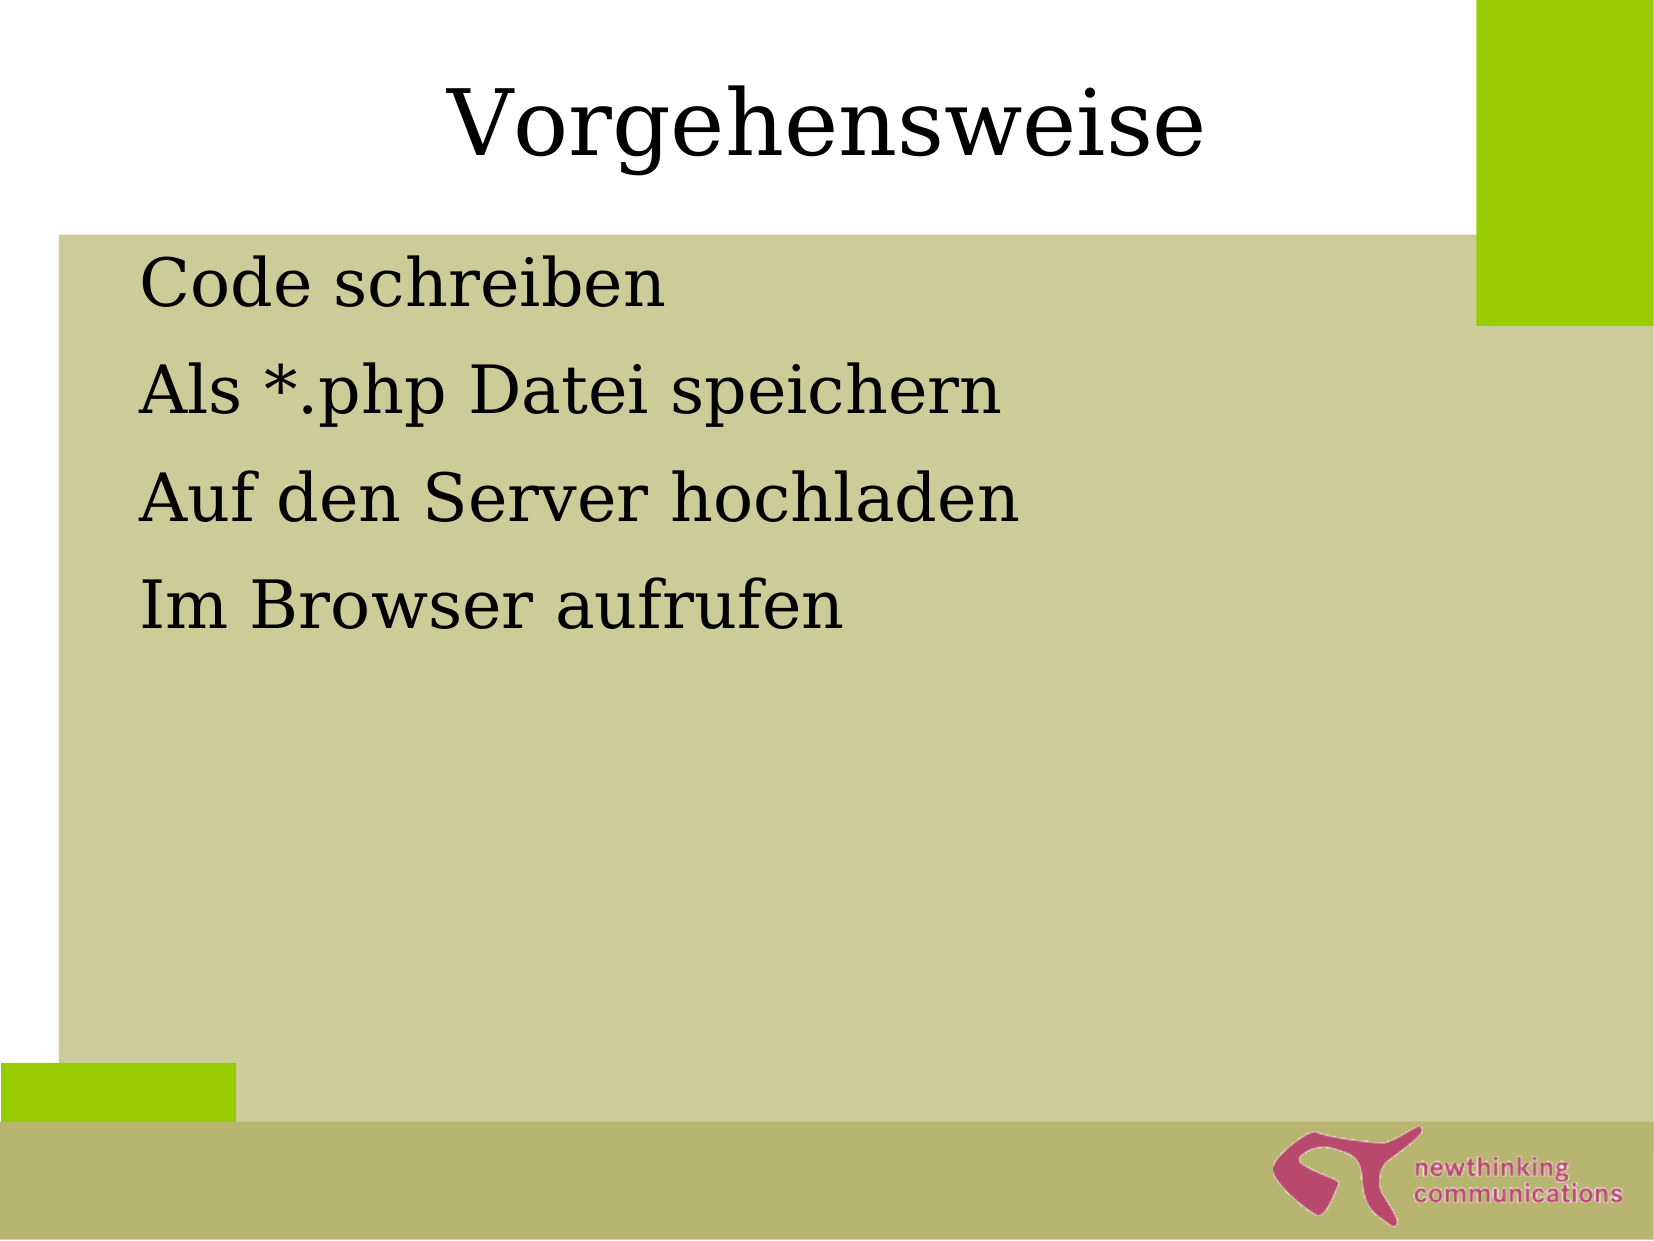

# Vorgehensweise
Code schreiben
Als *.php Datei speichern
Auf den Server hochladen
Im Browser aufrufen